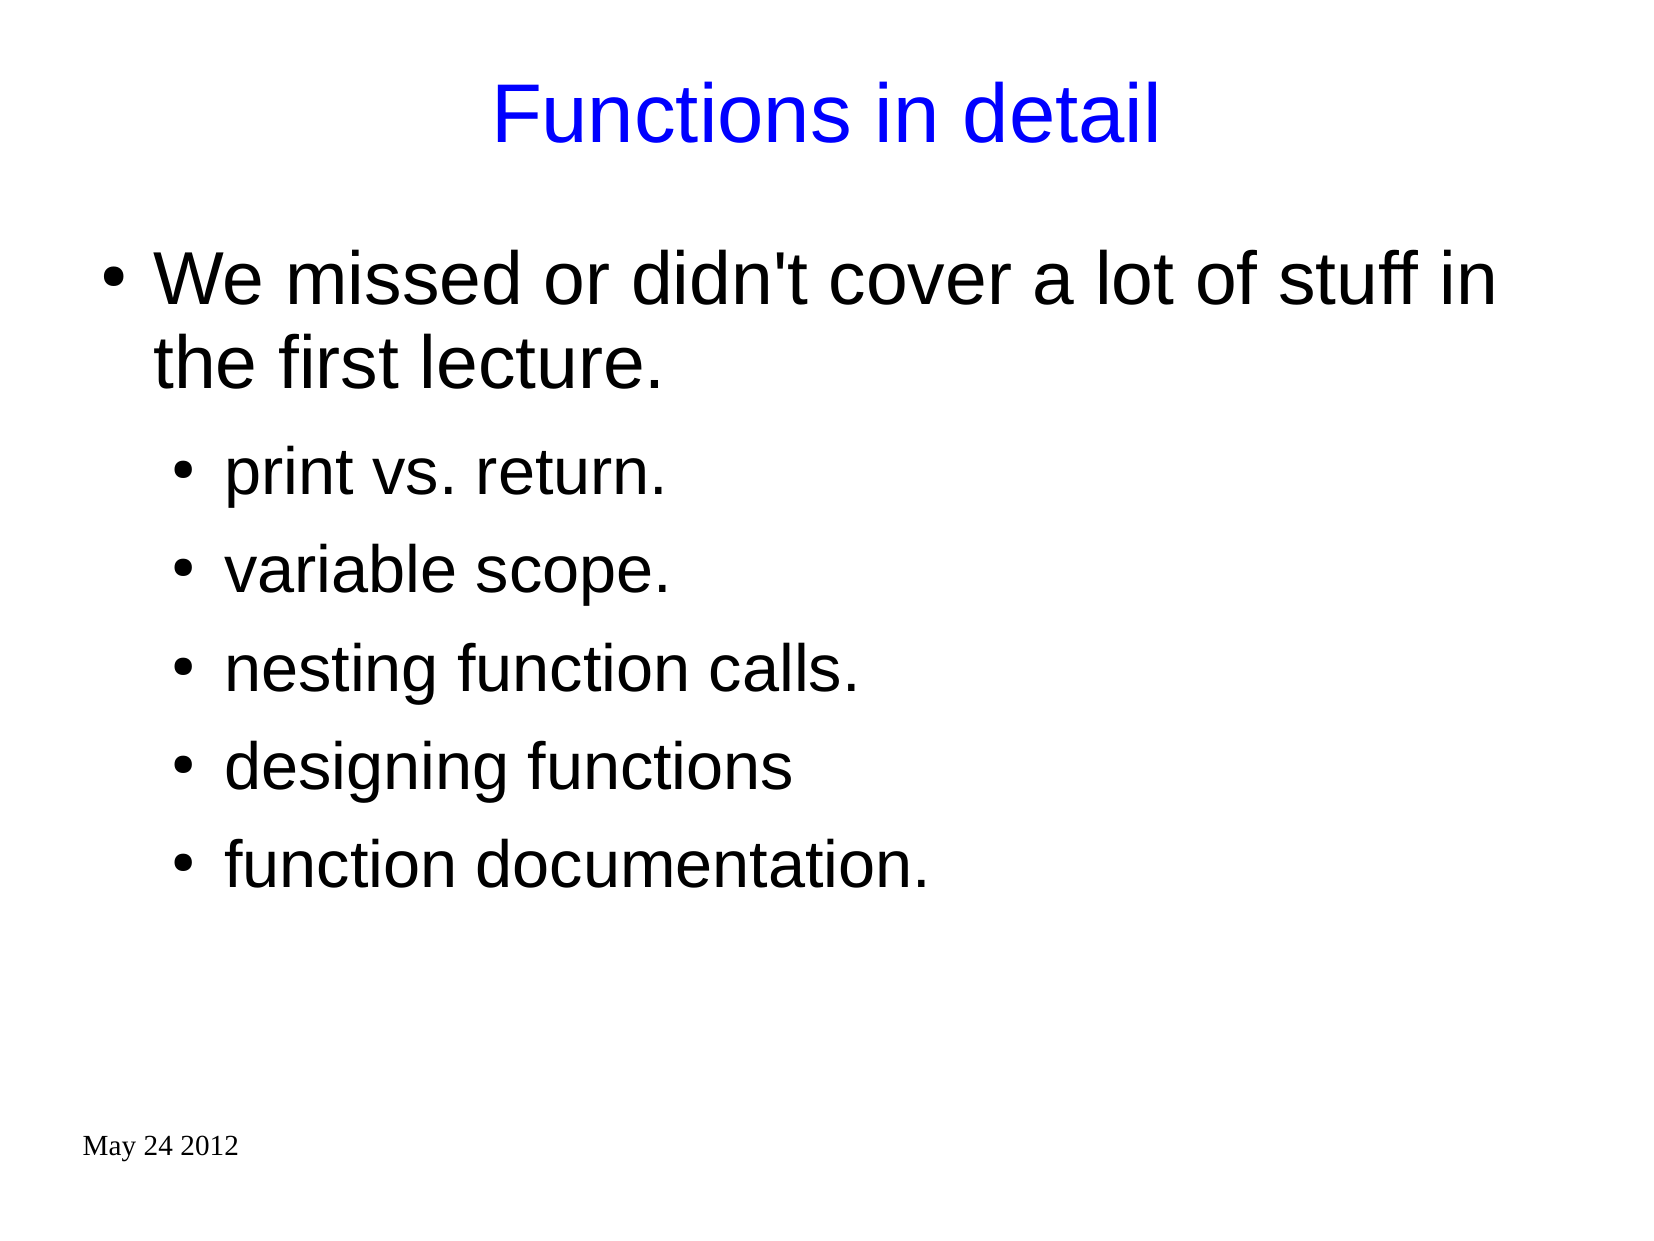

# Functions in detail
We missed or didn't cover a lot of stuff in the first lecture.
print vs. return.
variable scope.
nesting function calls.
designing functions
function documentation.
May 24 2012